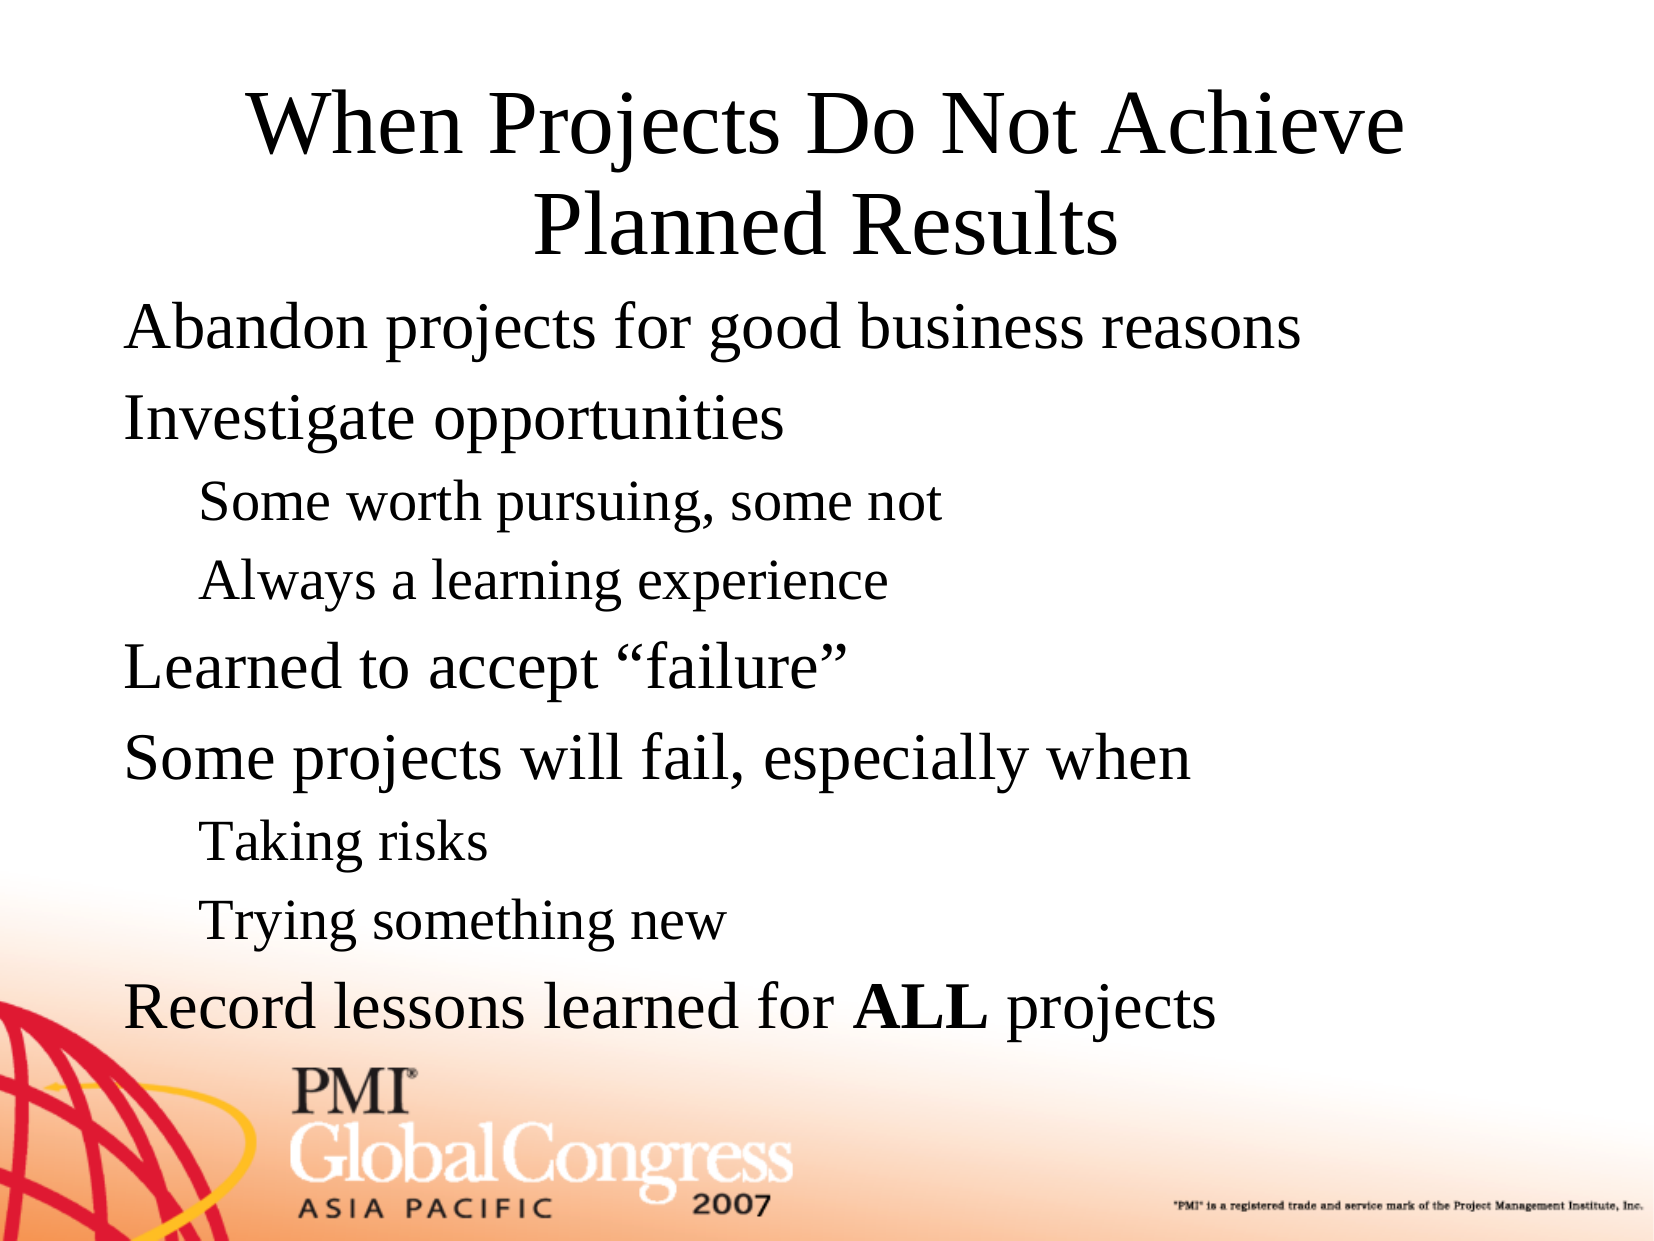

# When Projects Do Not Achieve Planned Results
Abandon projects for good business reasons
Investigate opportunities
Some worth pursuing, some not
Always a learning experience
Learned to accept “failure”
Some projects will fail, especially when
Taking risks
Trying something new
Record lessons learned for ALL projects